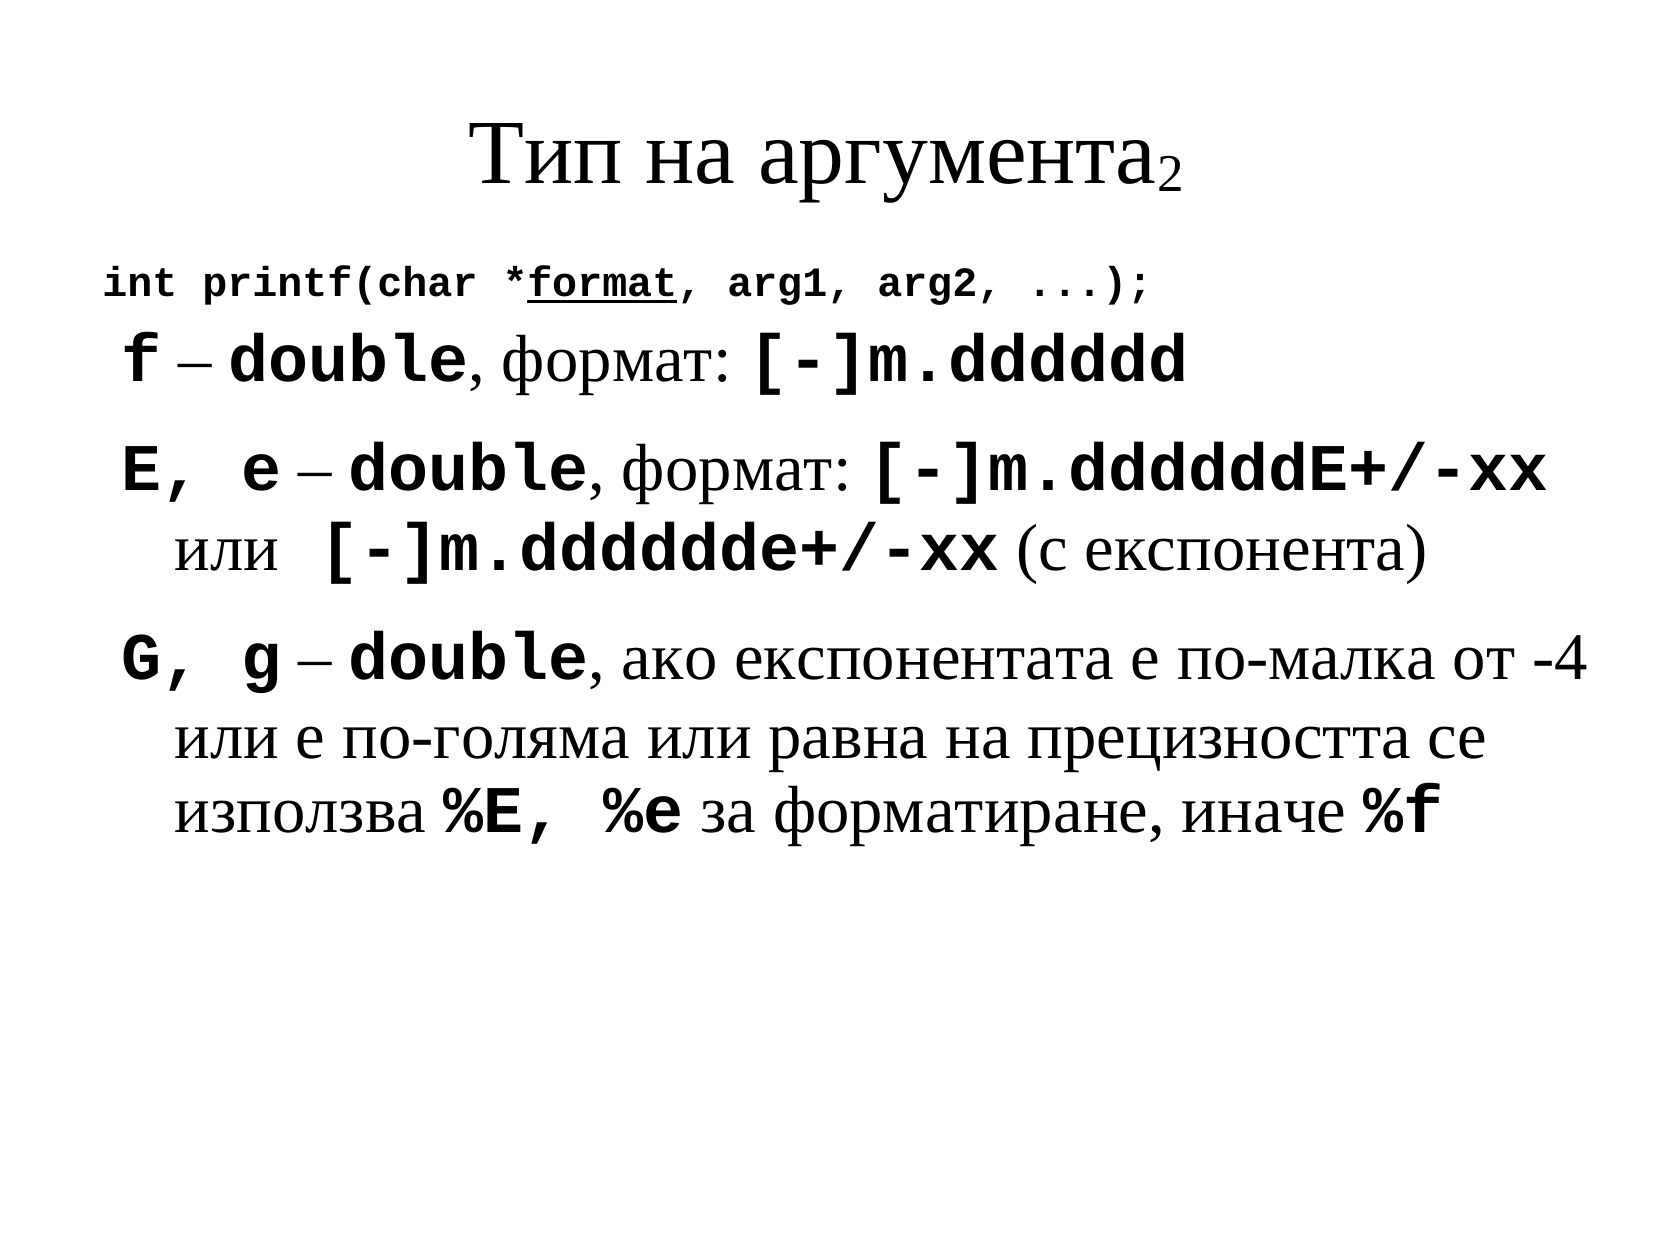

# Тип на аргумента2
int printf(char *format, arg1, arg2, ...);
f – double, формат: [-]m.dddddd
E, e – double, формат: [-]m.ddddddE+/-xx или [-]m.dddddde+/-xx (с експонента)
G, g – double, ако експонентата е по-малка от -4 или е по-голяма или равна на прецизността се използва %E, %e за форматиране, иначе %f